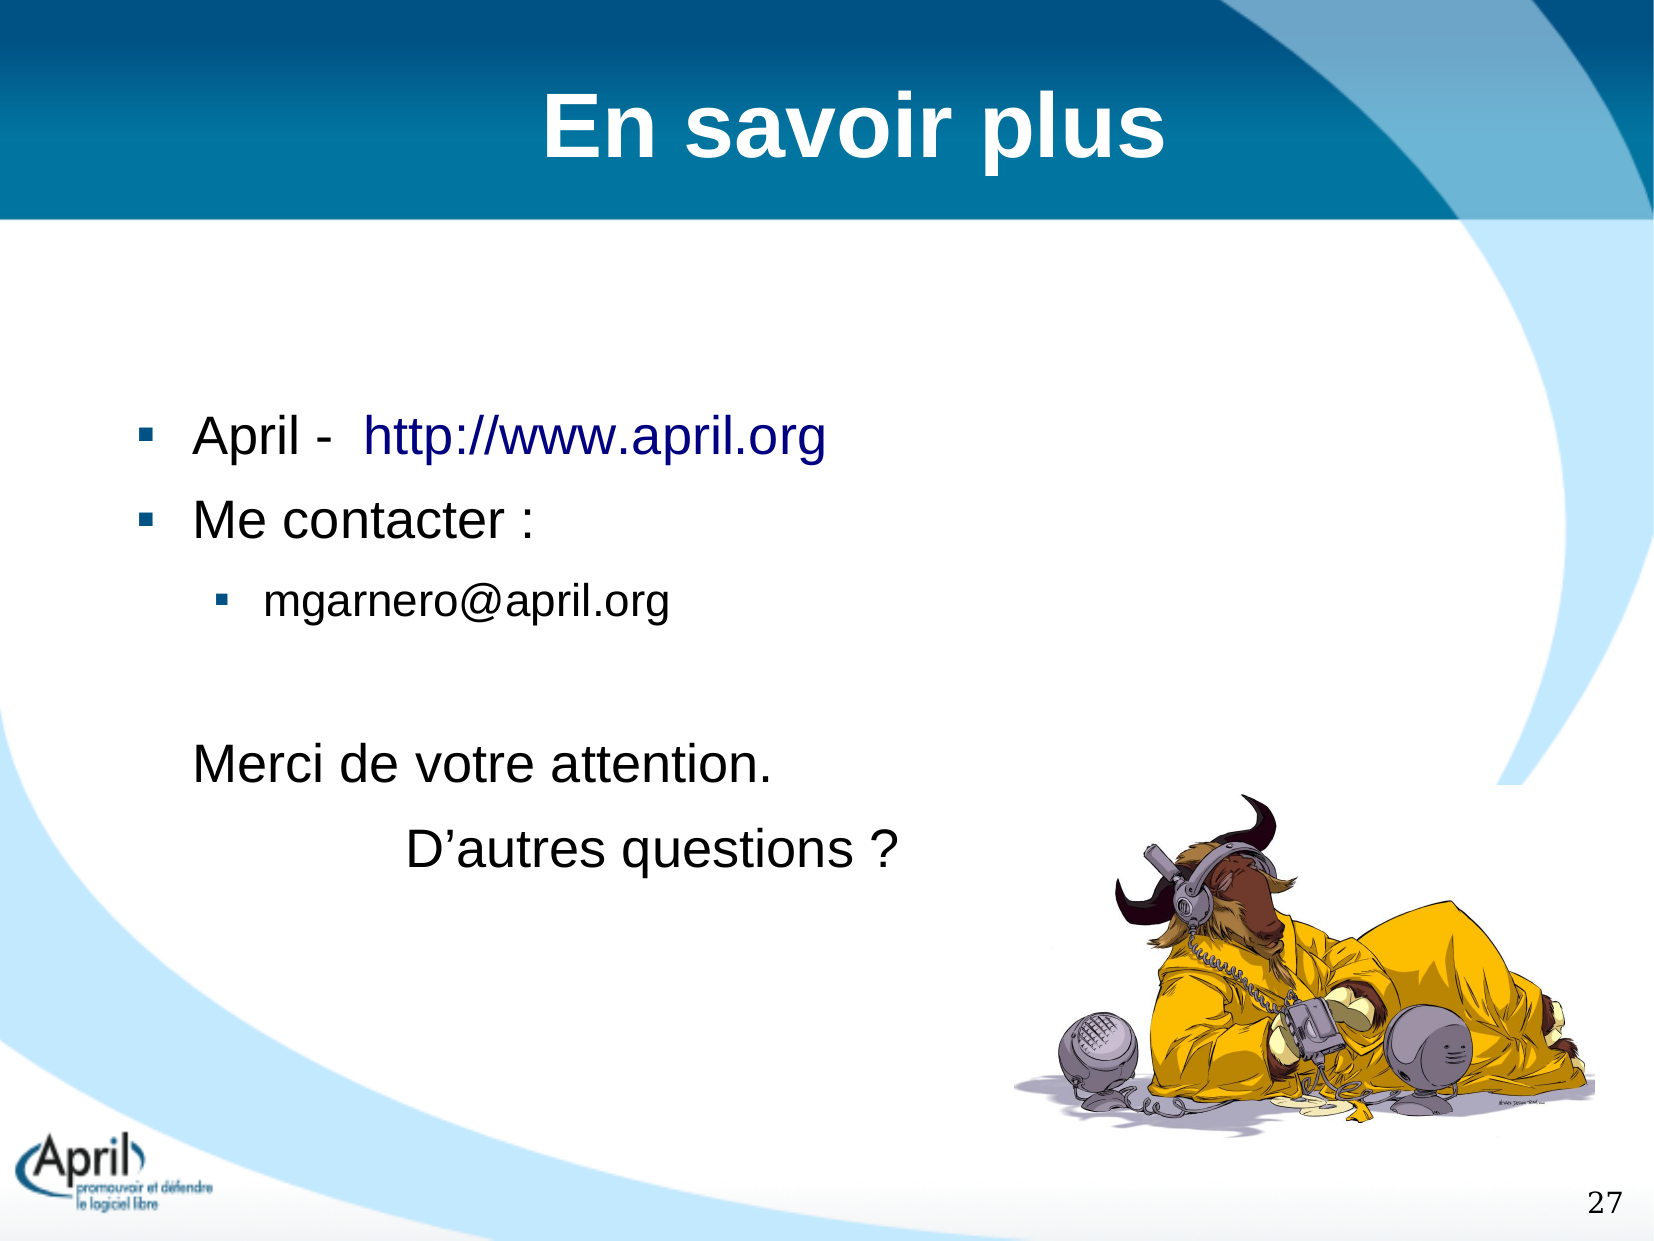

# En savoir plus
April - http://www.april.org
Me contacter :
mgarnero@april.org
Merci de votre attention.
D’autres questions ?
27